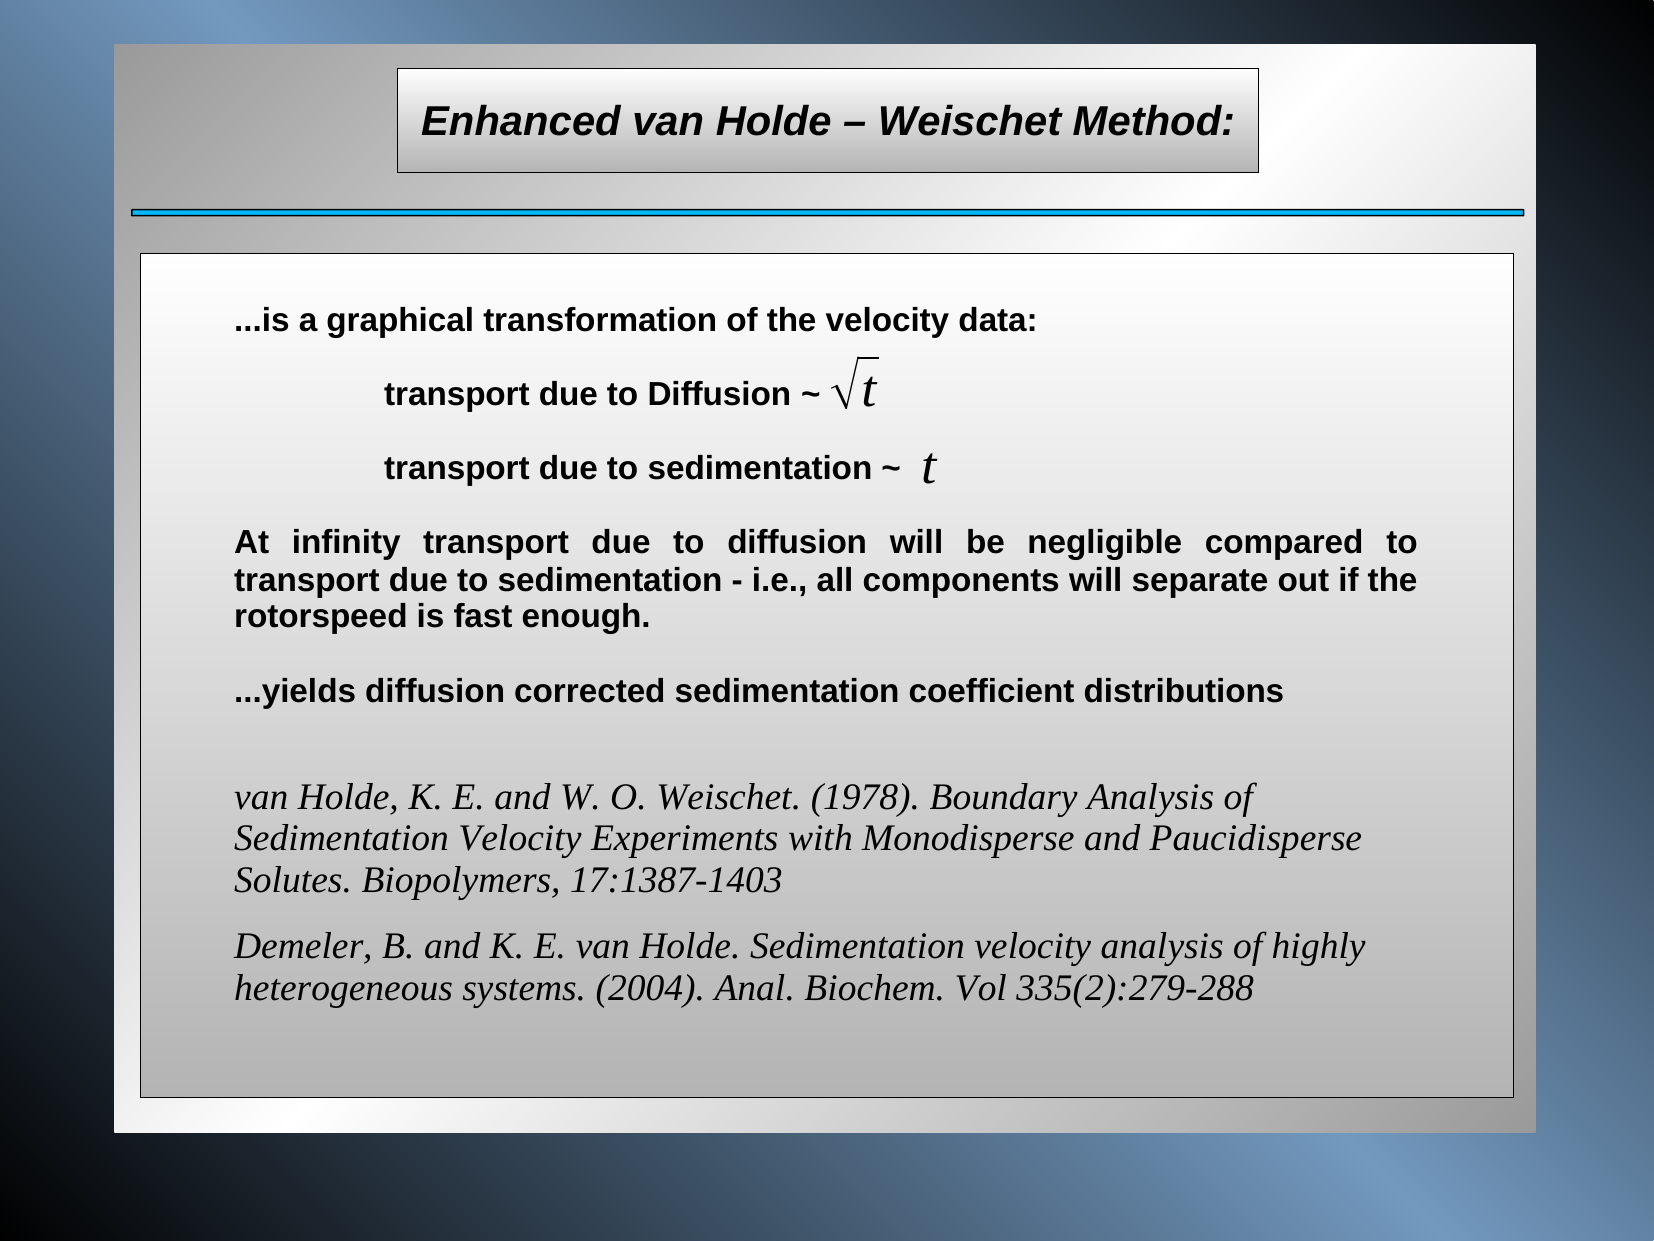

Enhanced van Holde – Weischet Method:
...is a graphical transformation of the velocity data:
		transport due to Diffusion ~
		transport due to sedimentation ~
At infinity transport due to diffusion will be negligible compared to transport due to sedimentation - i.e., all components will separate out if the rotorspeed is fast enough.
...yields diffusion corrected sedimentation coefficient distributions
van Holde, K. E. and W. O. Weischet. (1978). Boundary Analysis of Sedimentation Velocity Experiments with Monodisperse and Paucidisperse Solutes. Biopolymers, 17:1387-1403
Demeler, B. and K. E. van Holde. Sedimentation velocity analysis of highly heterogeneous systems. (2004). Anal. Biochem. Vol 335(2):279-288